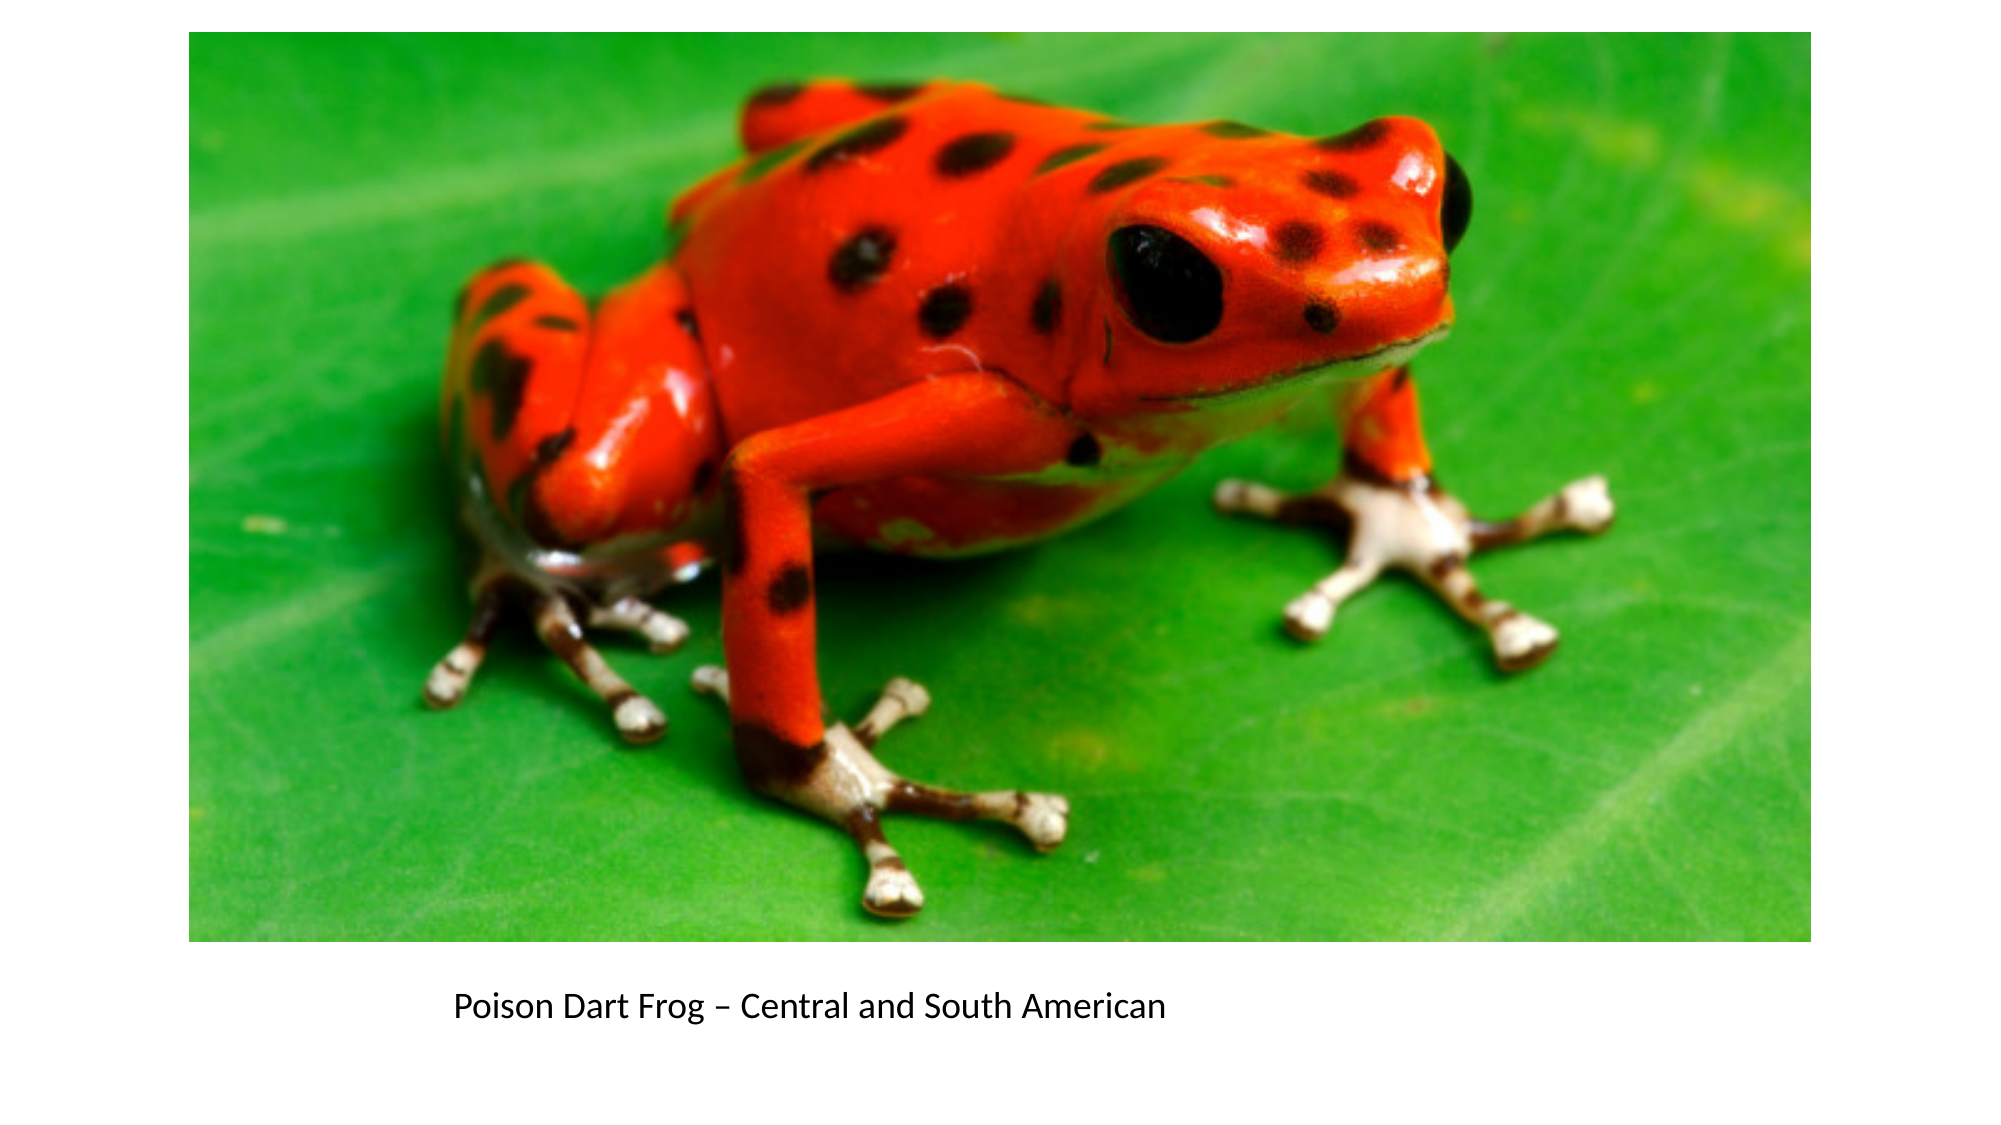

Poison Dart Frog – Central and South American